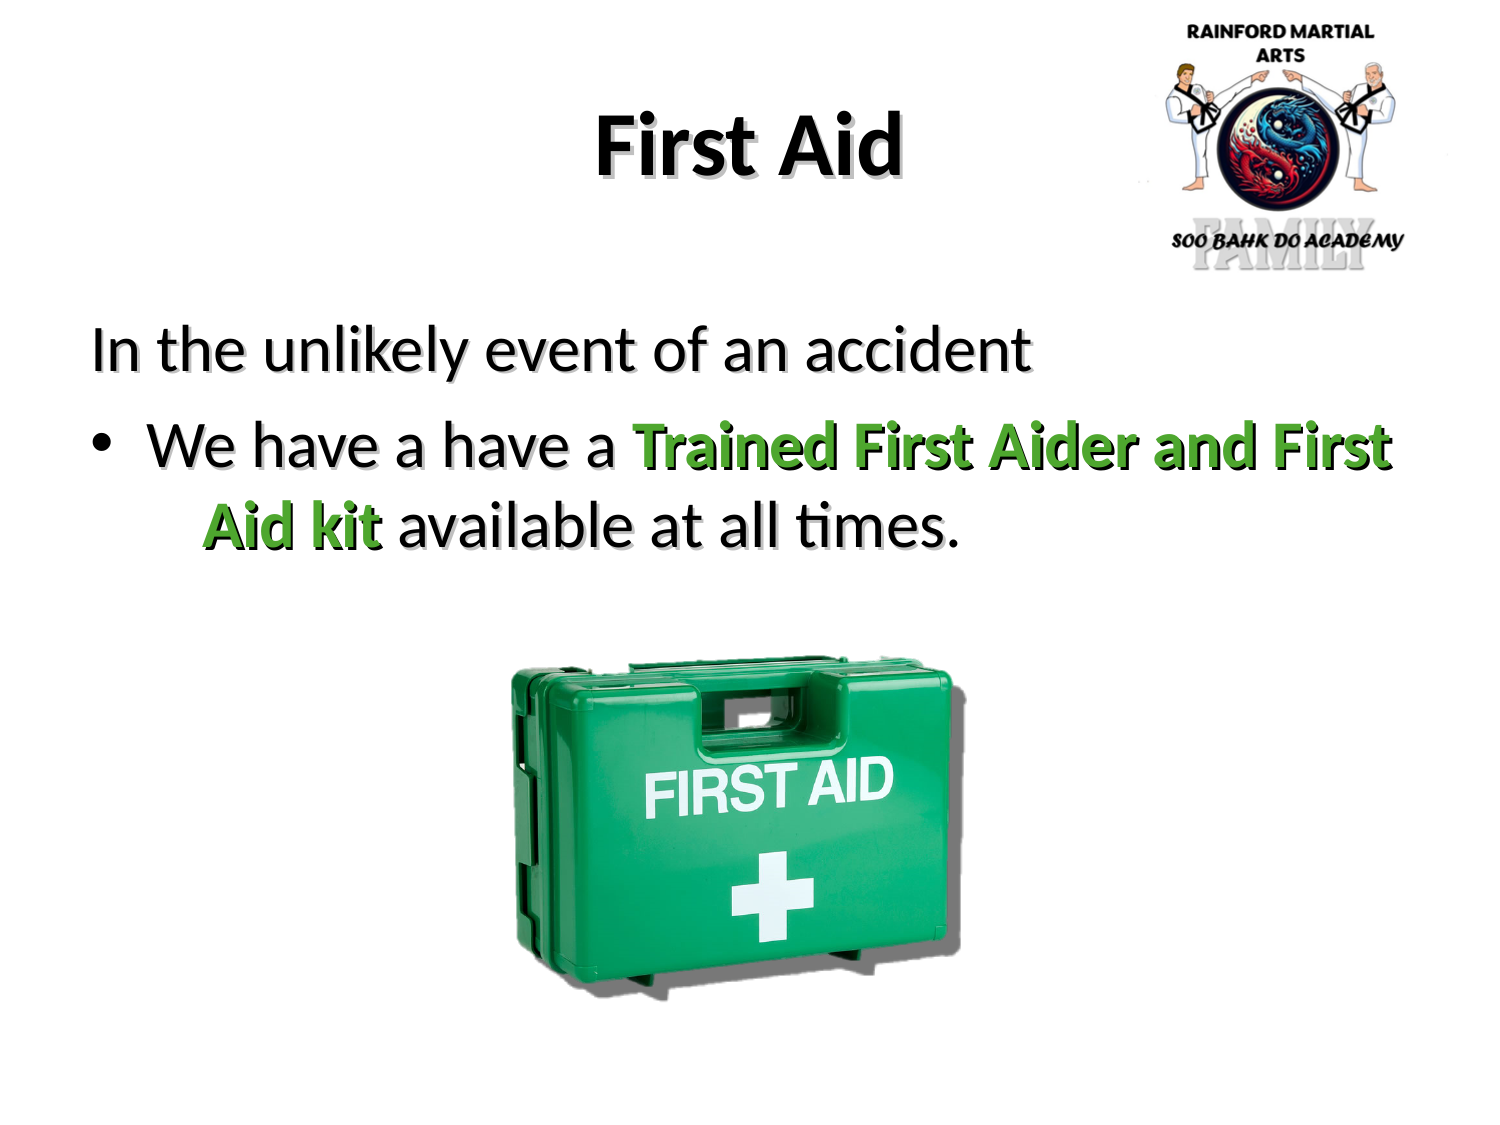

# First Aid
In the unlikely event of an accident
We have a have a Trained First Aider and First Aid kit available at all times.